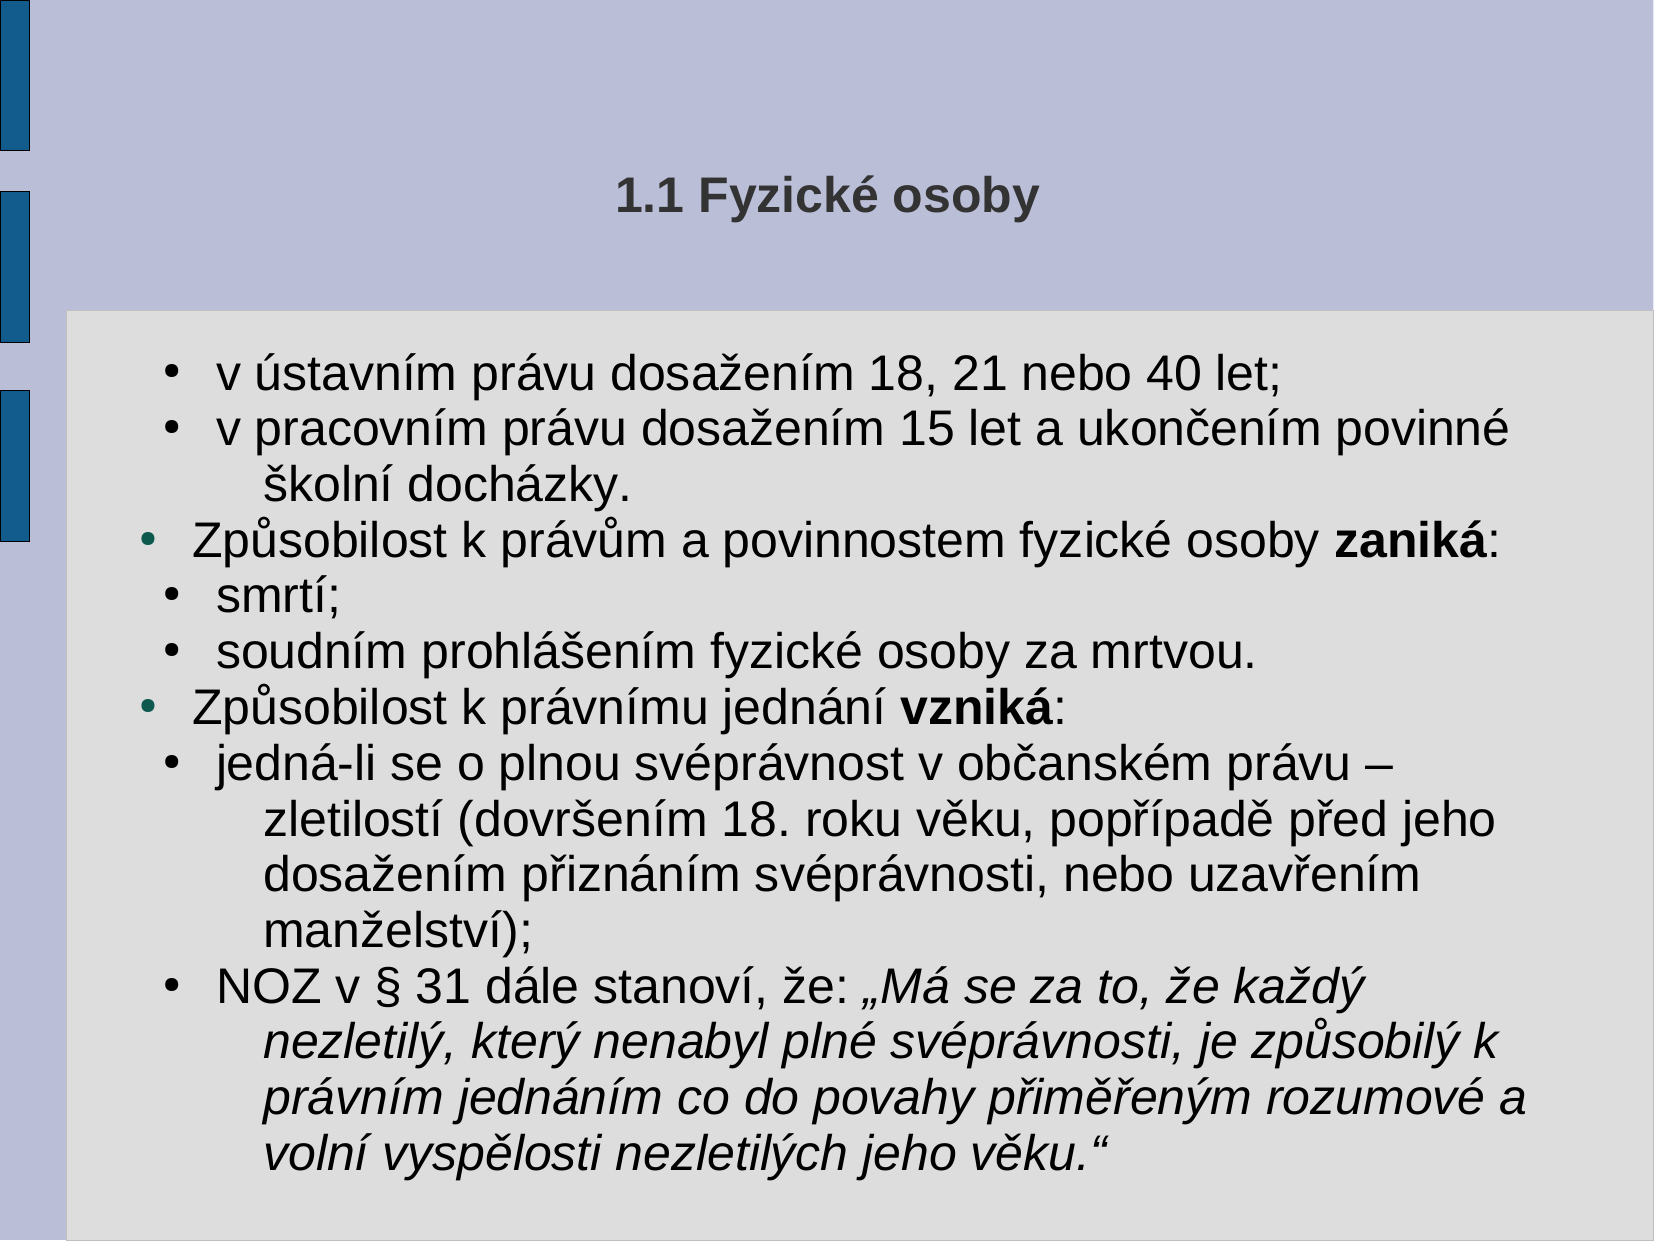

# 1.1 Fyzické osoby
v ústavním právu dosažením 18, 21 nebo 40 let;
v pracovním právu dosažením 15 let a ukončením povinné školní docházky.
Způsobilost k právům a povinnostem fyzické osoby zaniká:
smrtí;
soudním prohlášením fyzické osoby za mrtvou.
Způsobilost k právnímu jednání vzniká:
jedná-li se o plnou svéprávnost v občanském právu – zletilostí (dovršením 18. roku věku, popřípadě před jeho dosažením přiznáním svéprávnosti, nebo uzavřením manželství);
NOZ v § 31 dále stanoví, že: „Má se za to, že každý nezletilý, který nenabyl plné svéprávnosti, je způsobilý k právním jednáním co do povahy přiměřeným rozumové a volní vyspělosti nezletilých jeho věku.“